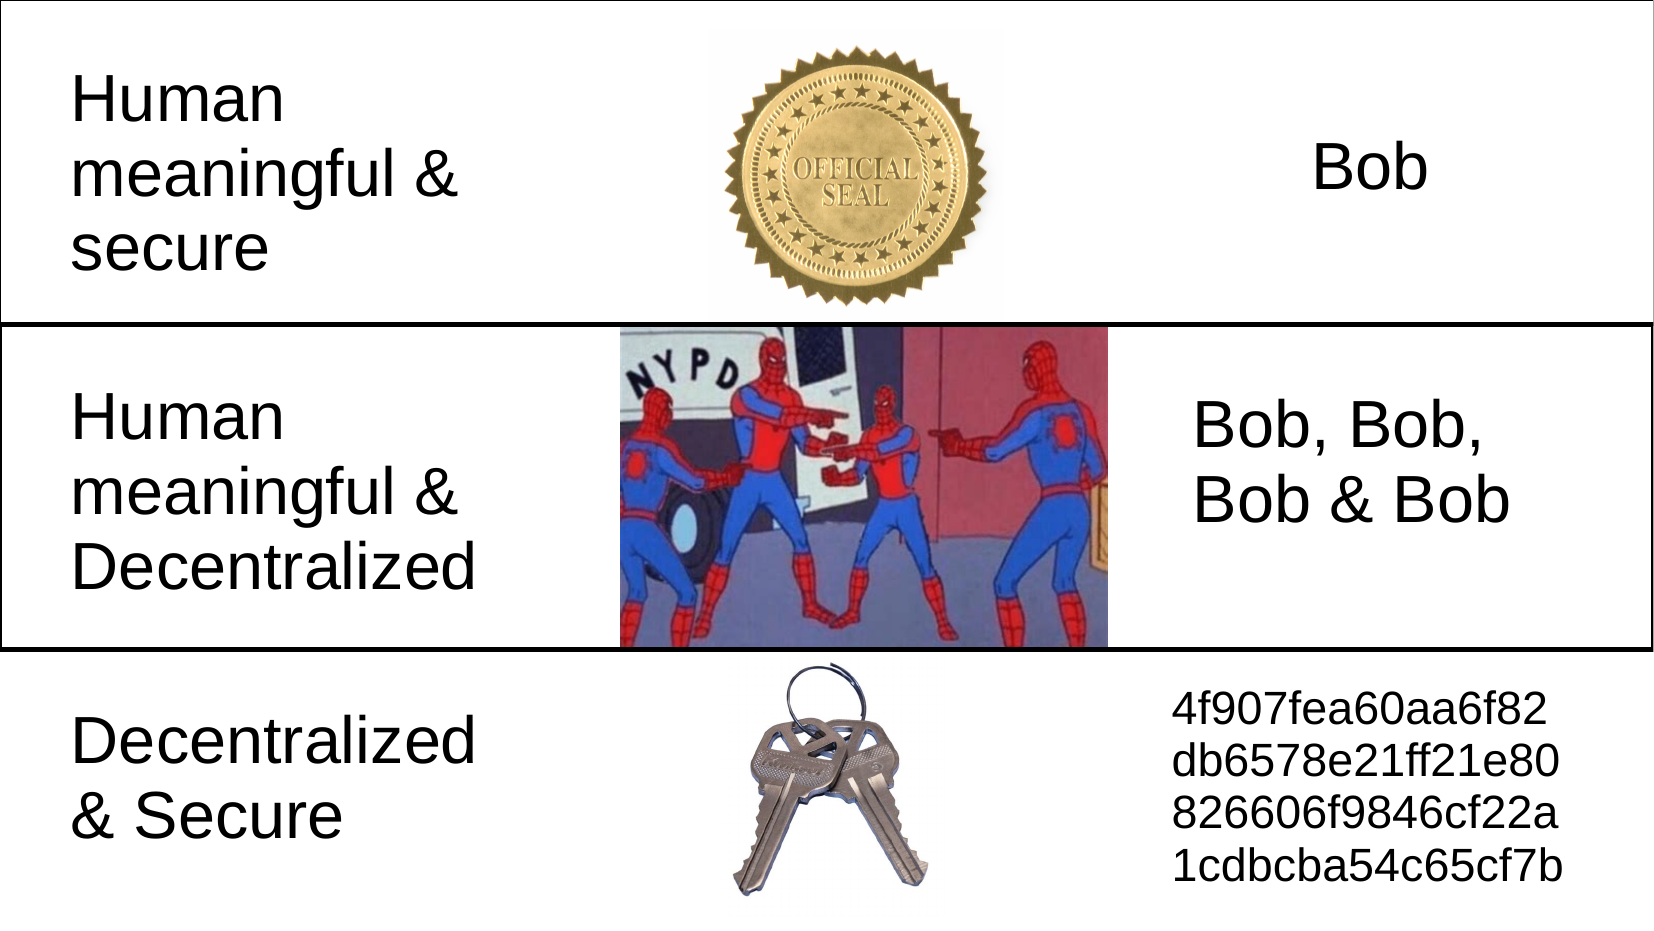

Human meaningful & secure
# Bob
Human meaningful & Decentralized
Bob, Bob, Bob & Bob
Decentralized & Secure
4f907fea60aa6f82db6578e21ff21e80826606f9846cf22a1cdbcba54c65cf7b